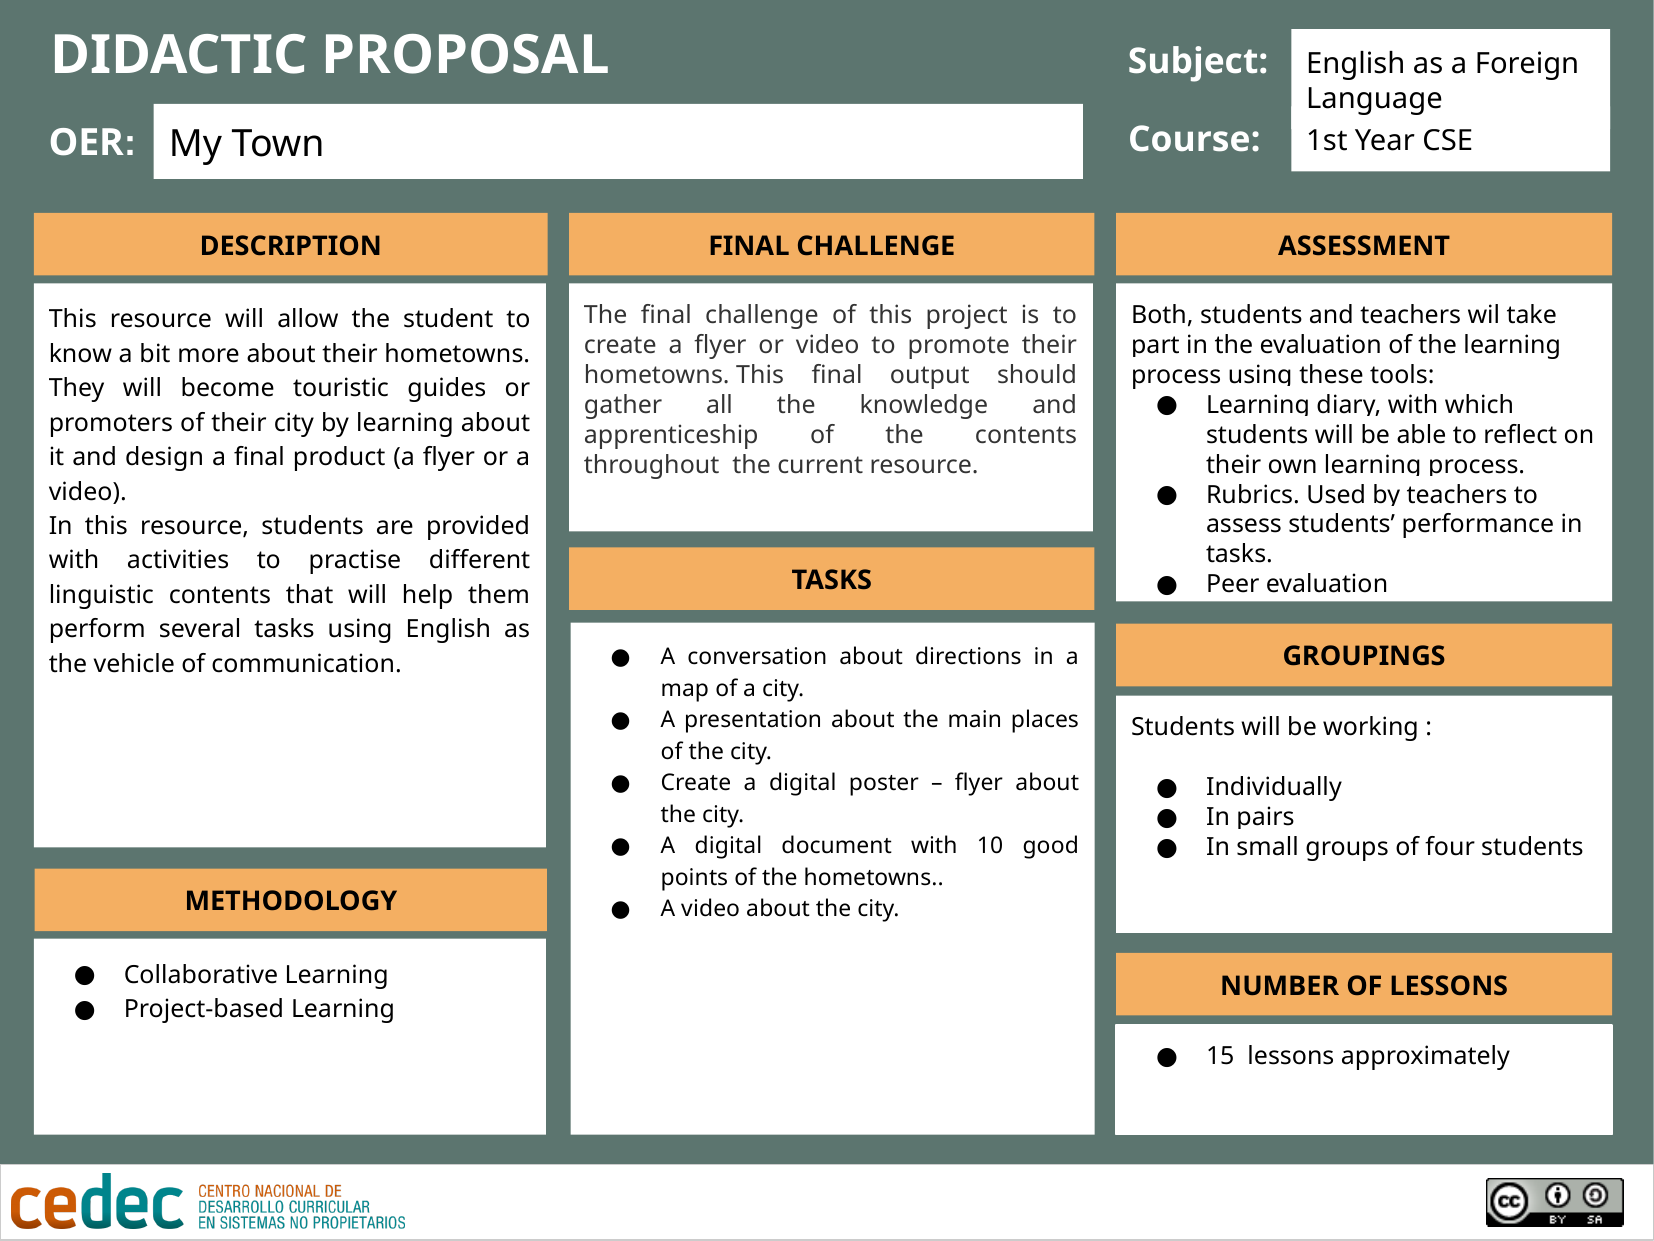

DIDACTIC PROPOSAL
English as a Foreign Language
Subject:
My Town
1st Year CSE
Course:
OER:
DESCRIPTION
FINAL CHALLENGE
ASSESSMENT
This resource will allow the student to know a bit more about their hometowns. They will become touristic guides or promoters of their city by learning about it and design a final product (a flyer or a video).
In this resource, students are provided with activities to practise different linguistic contents that will help them perform several tasks using English as the vehicle of communication.
The final challenge of this project is to create a flyer or video to promote their hometowns. This final output should gather all the knowledge and apprenticeship of the contents throughout the current resource.
Both, students and teachers wil take part in the evaluation of the learning process using these tools:
Learning diary, with which students will be able to reflect on their own learning process.
Rubrics. Used by teachers to assess students’ performance in tasks.
Peer evaluation
TASKS
A conversation about directions in a map of a city.
A presentation about the main places of the city.
Create a digital poster – flyer about the city.
A digital document with 10 good points of the hometowns..
A video about the city.
GROUPINGS
Students will be working :
Individually
In pairs
In small groups of four students
METHODOLOGY
Collaborative Learning
Project-based Learning
NUMBER OF LESSONS
15 lessons approximately